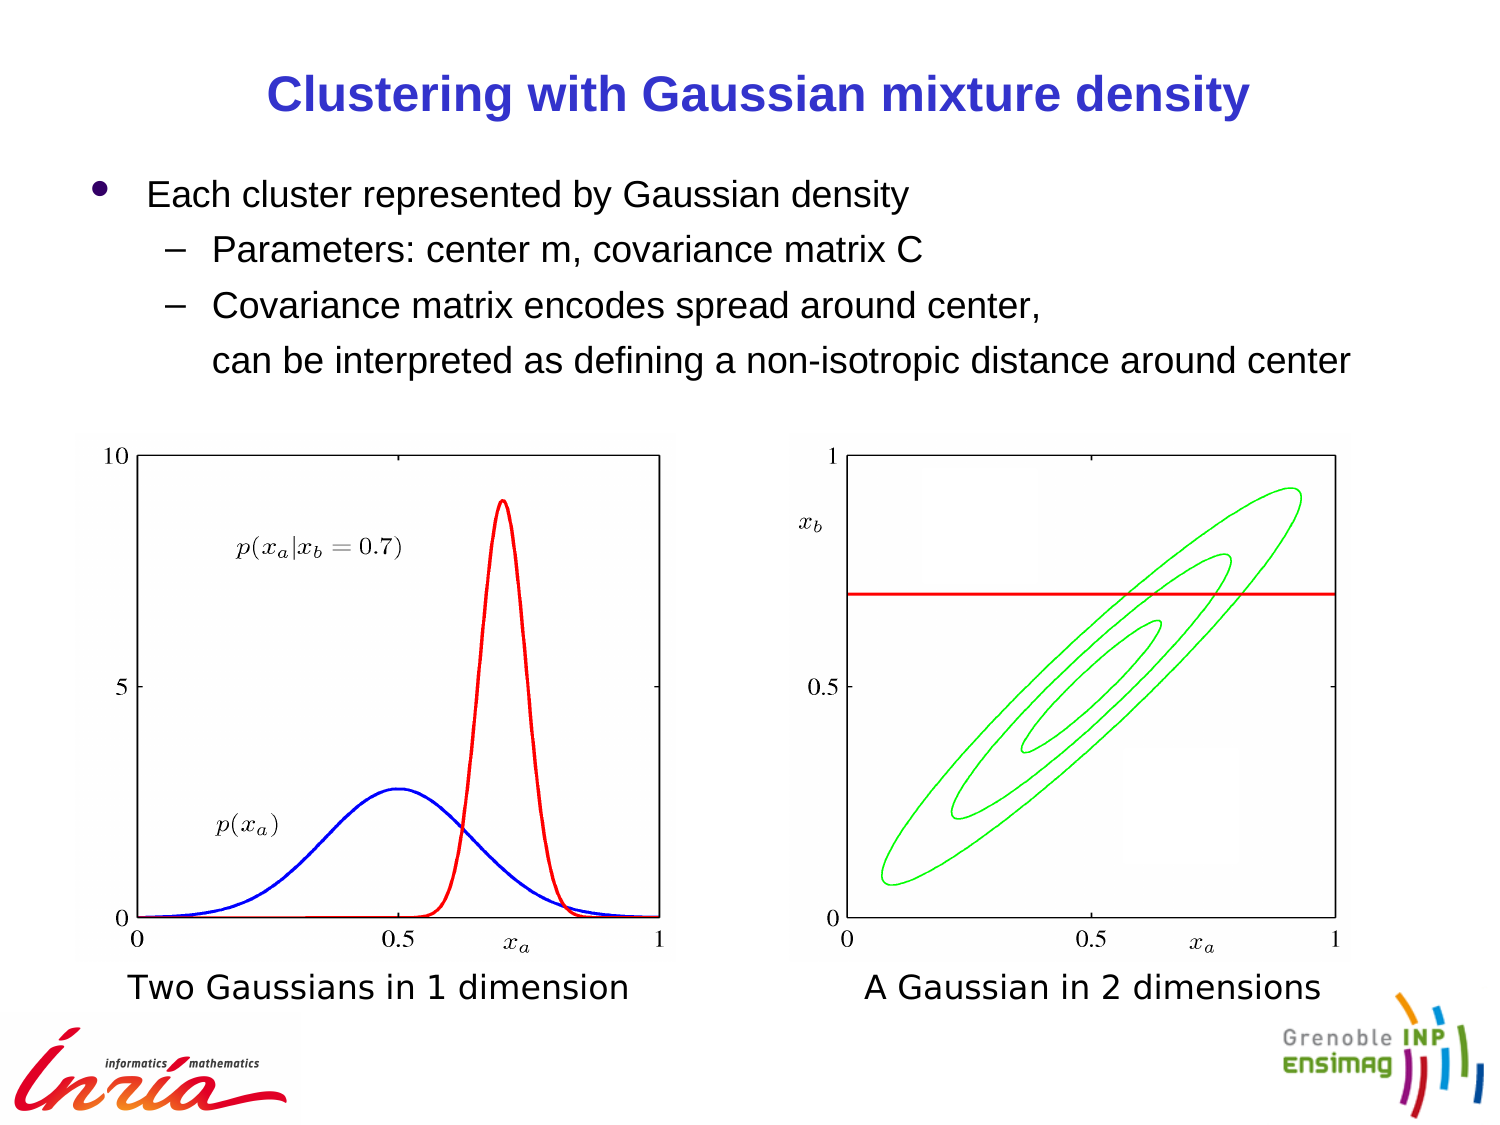

# Clustering with Gaussian mixture density
Each cluster represented by Gaussian density
Parameters: center m, covariance matrix C
Covariance matrix encodes spread around center,
can be interpreted as defining a non-isotropic distance around center
Two Gaussians in 1 dimension
A Gaussian in 2 dimensions